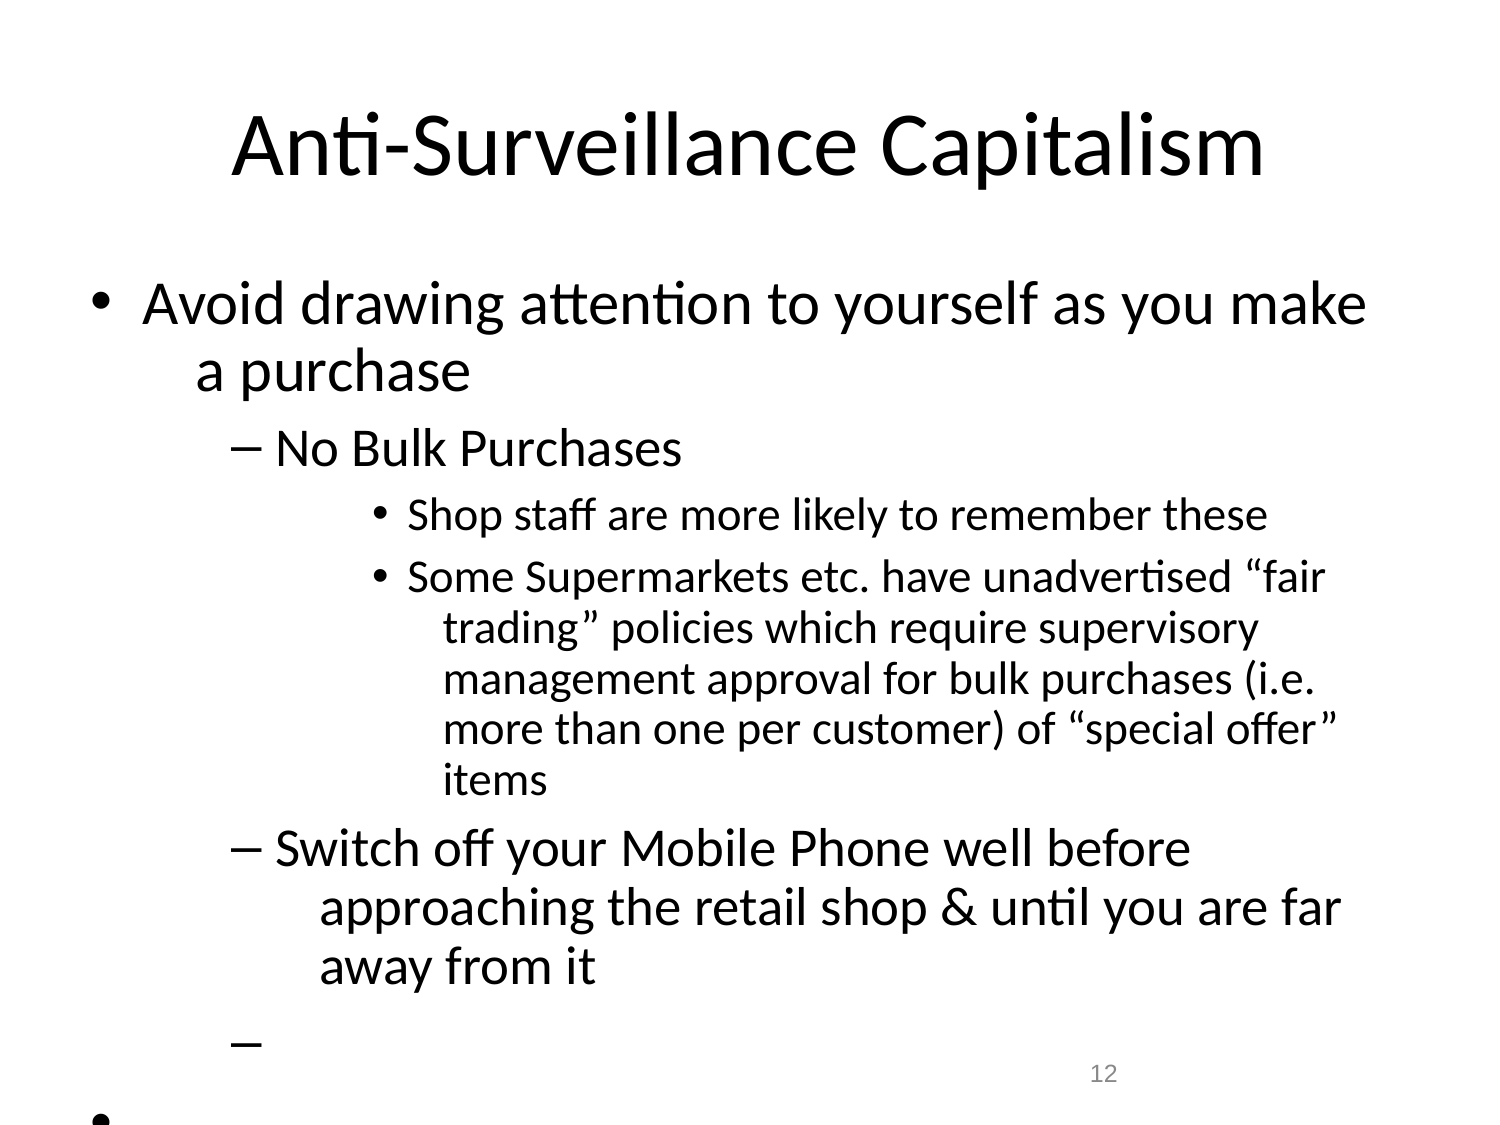

# Anti-Surveillance Capitalism
Avoid drawing attention to yourself as you make a purchase
No Bulk Purchases
Shop staff are more likely to remember these
Some Supermarkets etc. have unadvertised “fair trading” policies which require supervisory management approval for bulk purchases (i.e. more than one per customer) of “special offer” items
Switch off your Mobile Phone well before approaching the retail shop & until you are far away from it
12